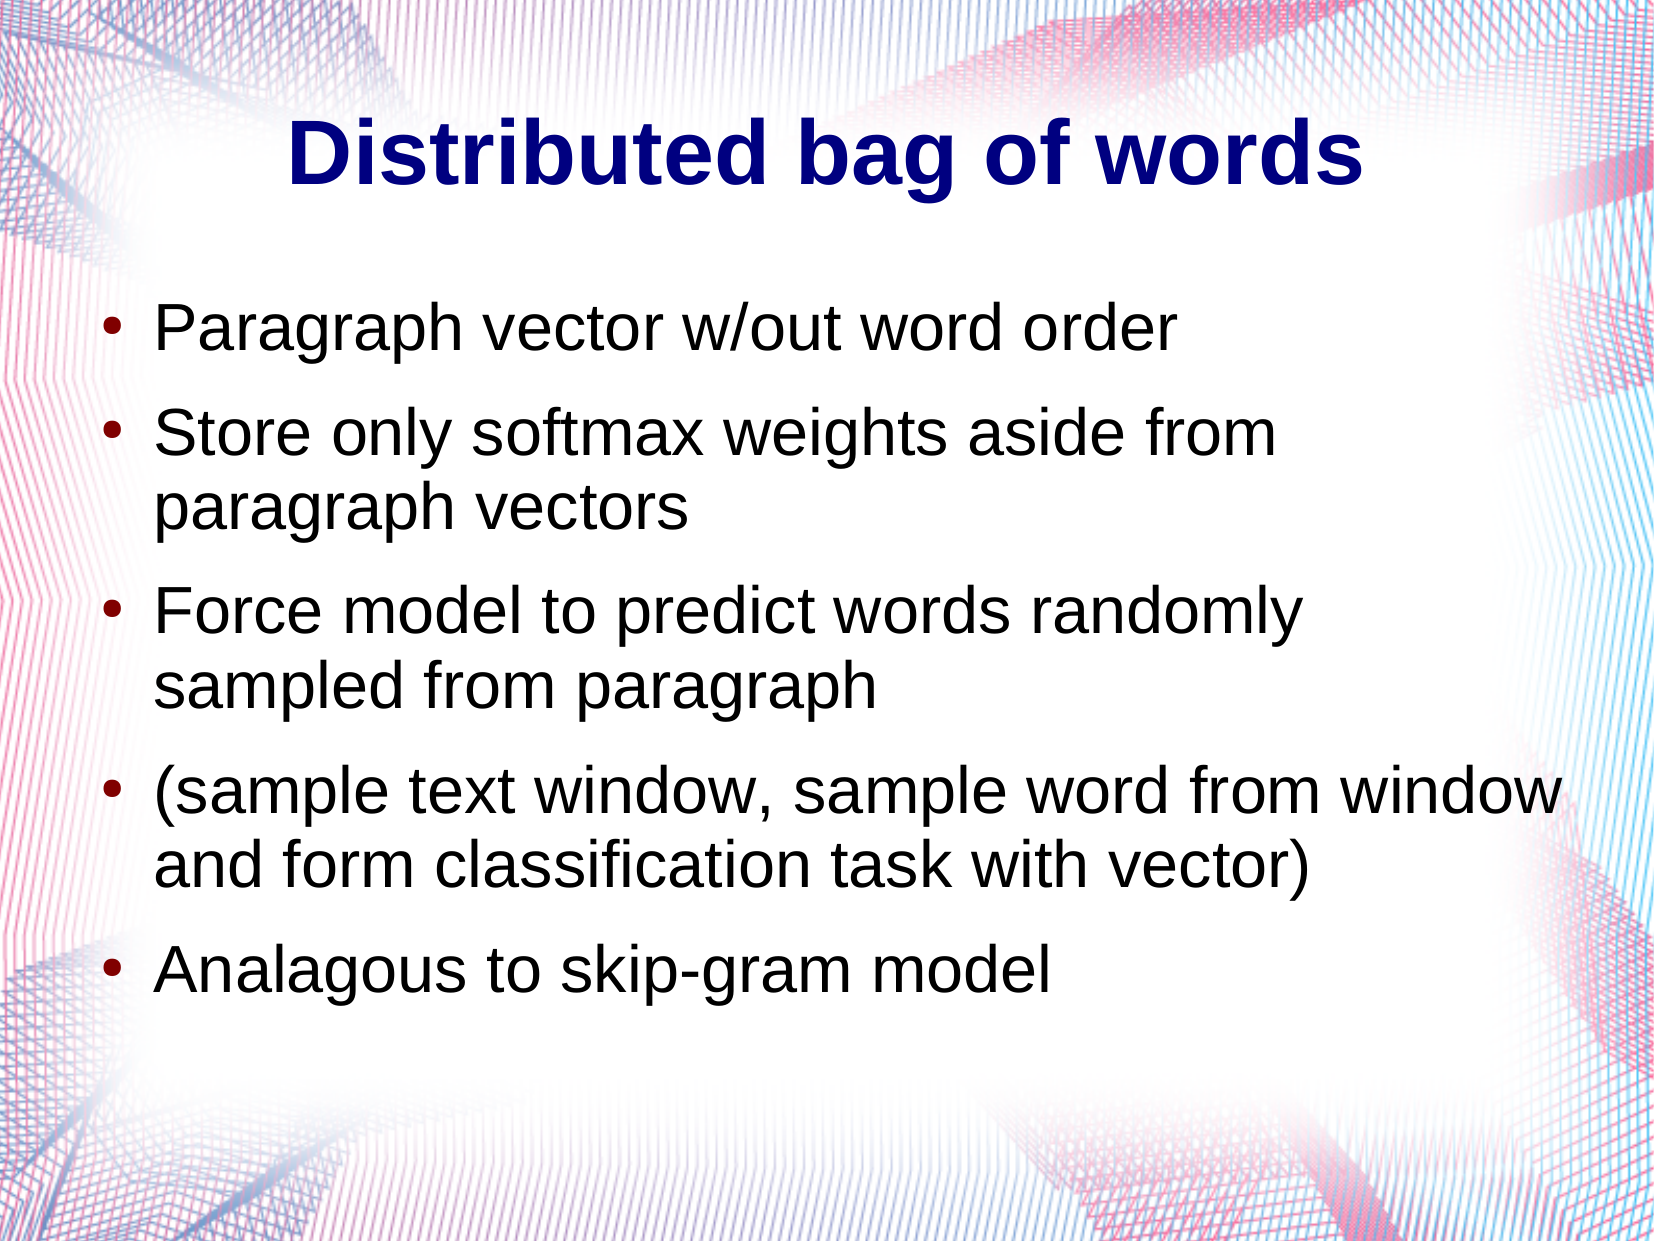

# Distributed bag of words
Paragraph vector w/out word order
Store only softmax weights aside from paragraph vectors
Force model to predict words randomly sampled from paragraph
(sample text window, sample word from window and form classification task with vector)
Analagous to skip-gram model